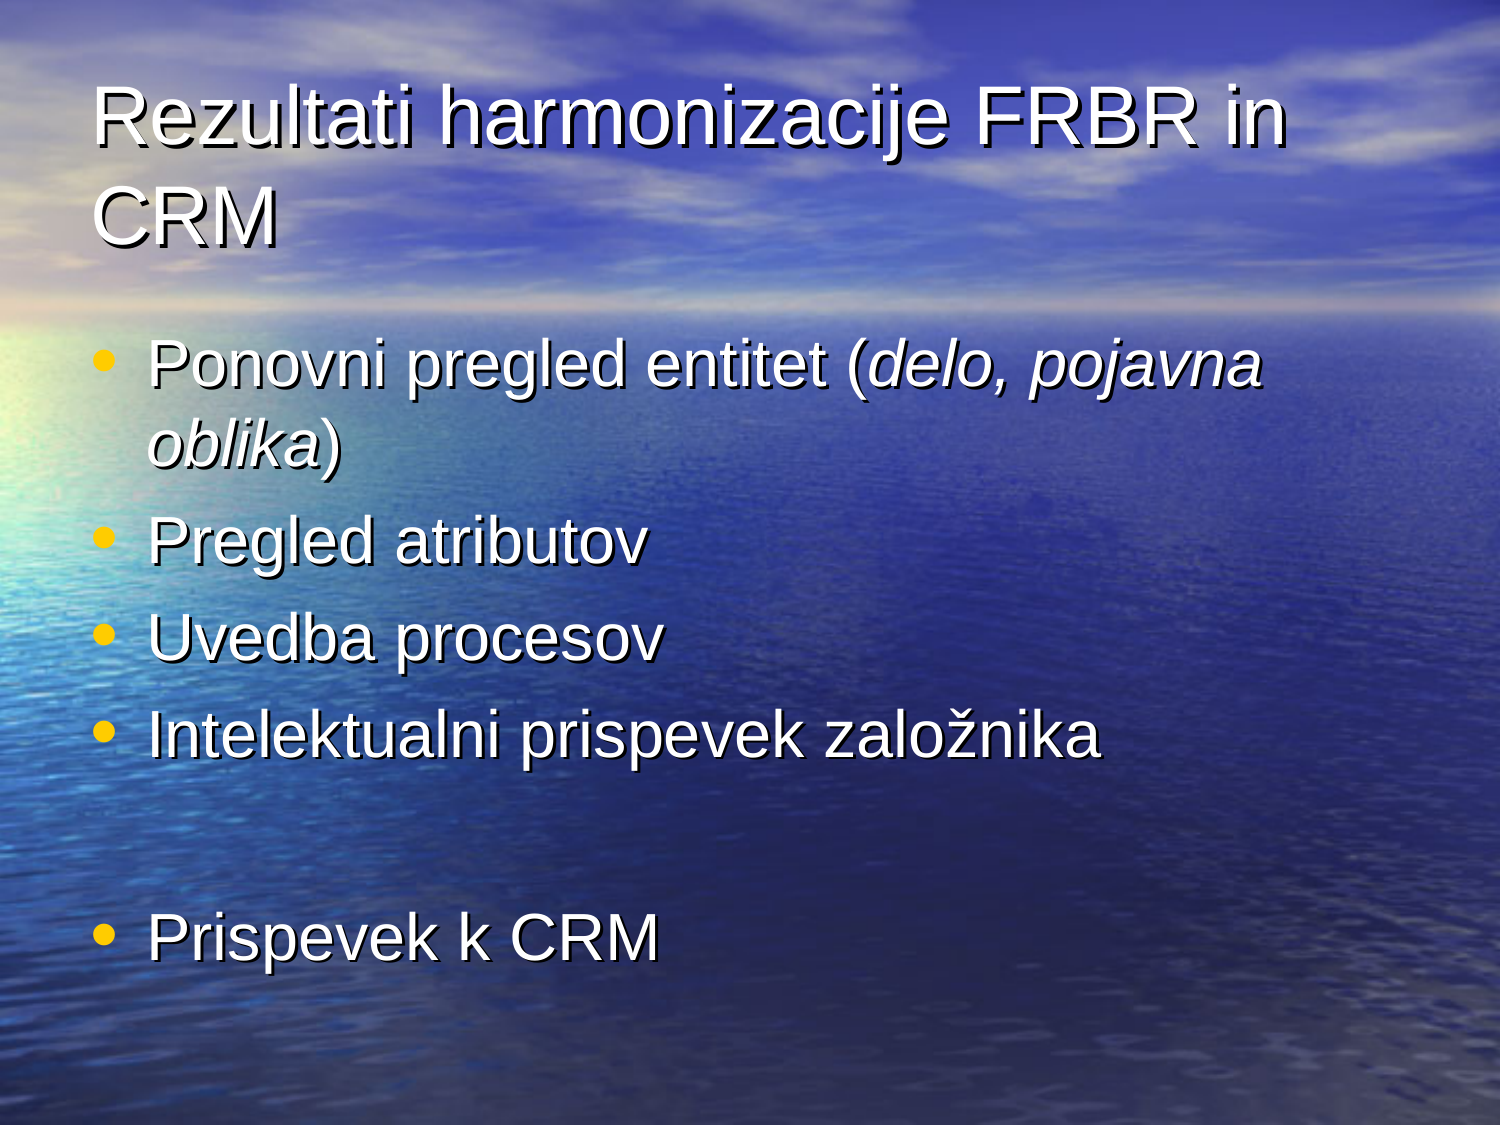

# Rezultati harmonizacije FRBR in CRM
Ponovni pregled entitet (delo, pojavna oblika)
Pregled atributov
Uvedba procesov
Intelektualni prispevek založnika
Prispevek k CRM